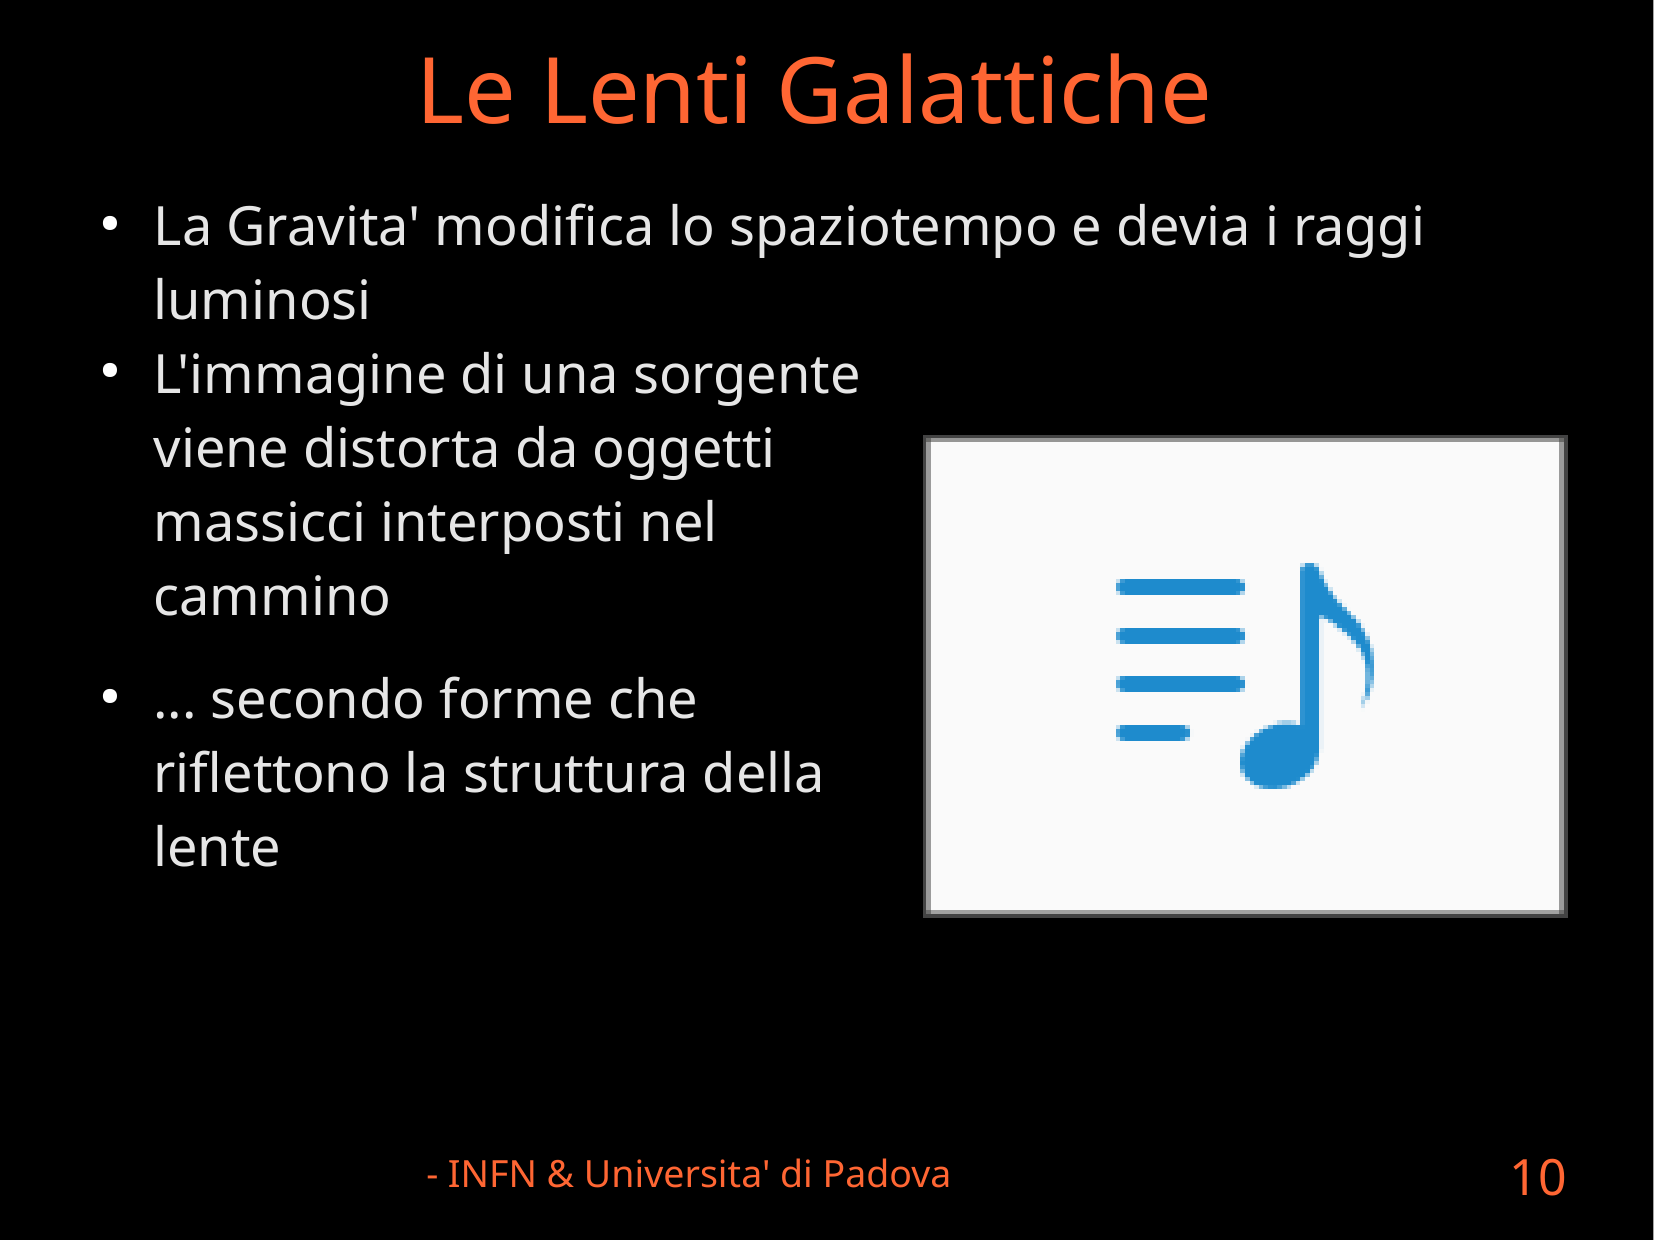

# Le Lenti Galattiche
La Gravita' modifica lo spaziotempo e devia i raggi luminosi
L'immagine di una sorgente viene distorta da oggetti massicci interposti nel cammino
... secondo forme che riflettono la struttura della lente